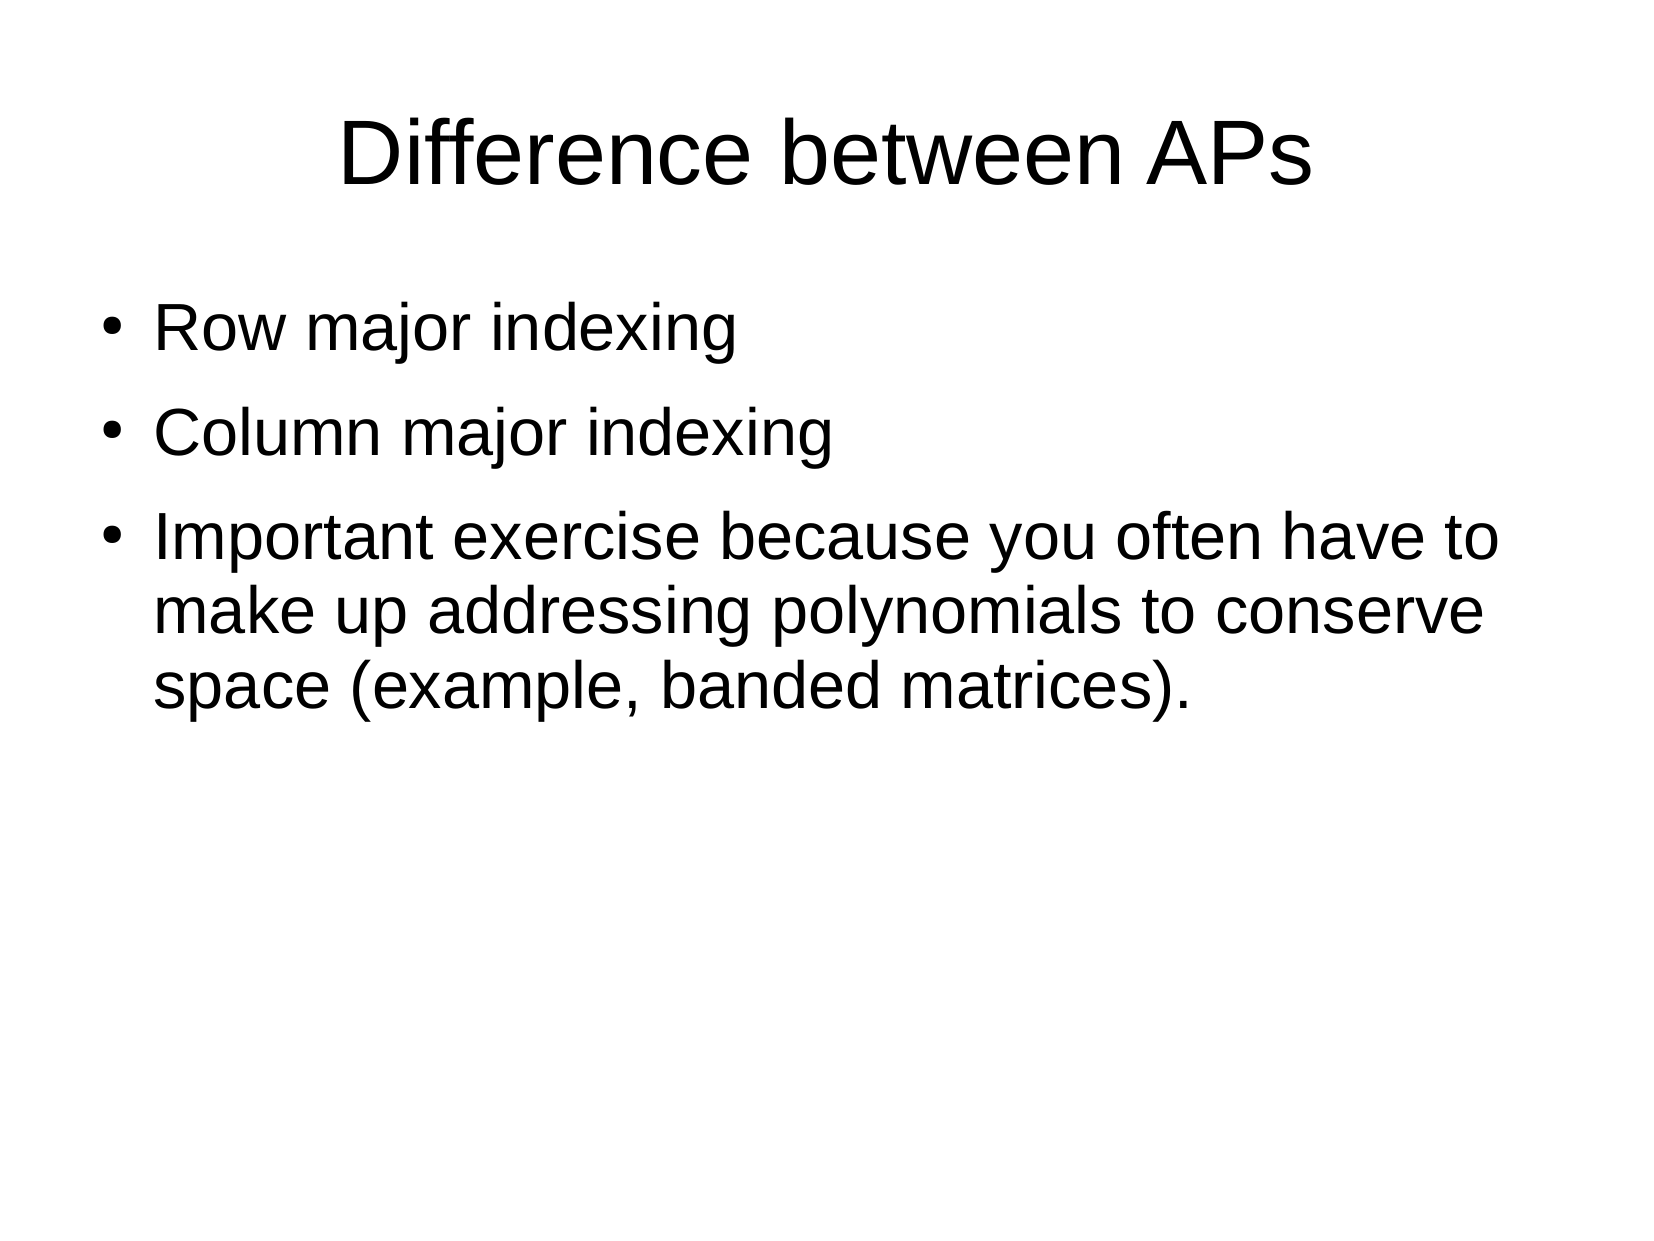

# Difference between APs
Row major indexing
Column major indexing
Important exercise because you often have to make up addressing polynomials to conserve space (example, banded matrices).